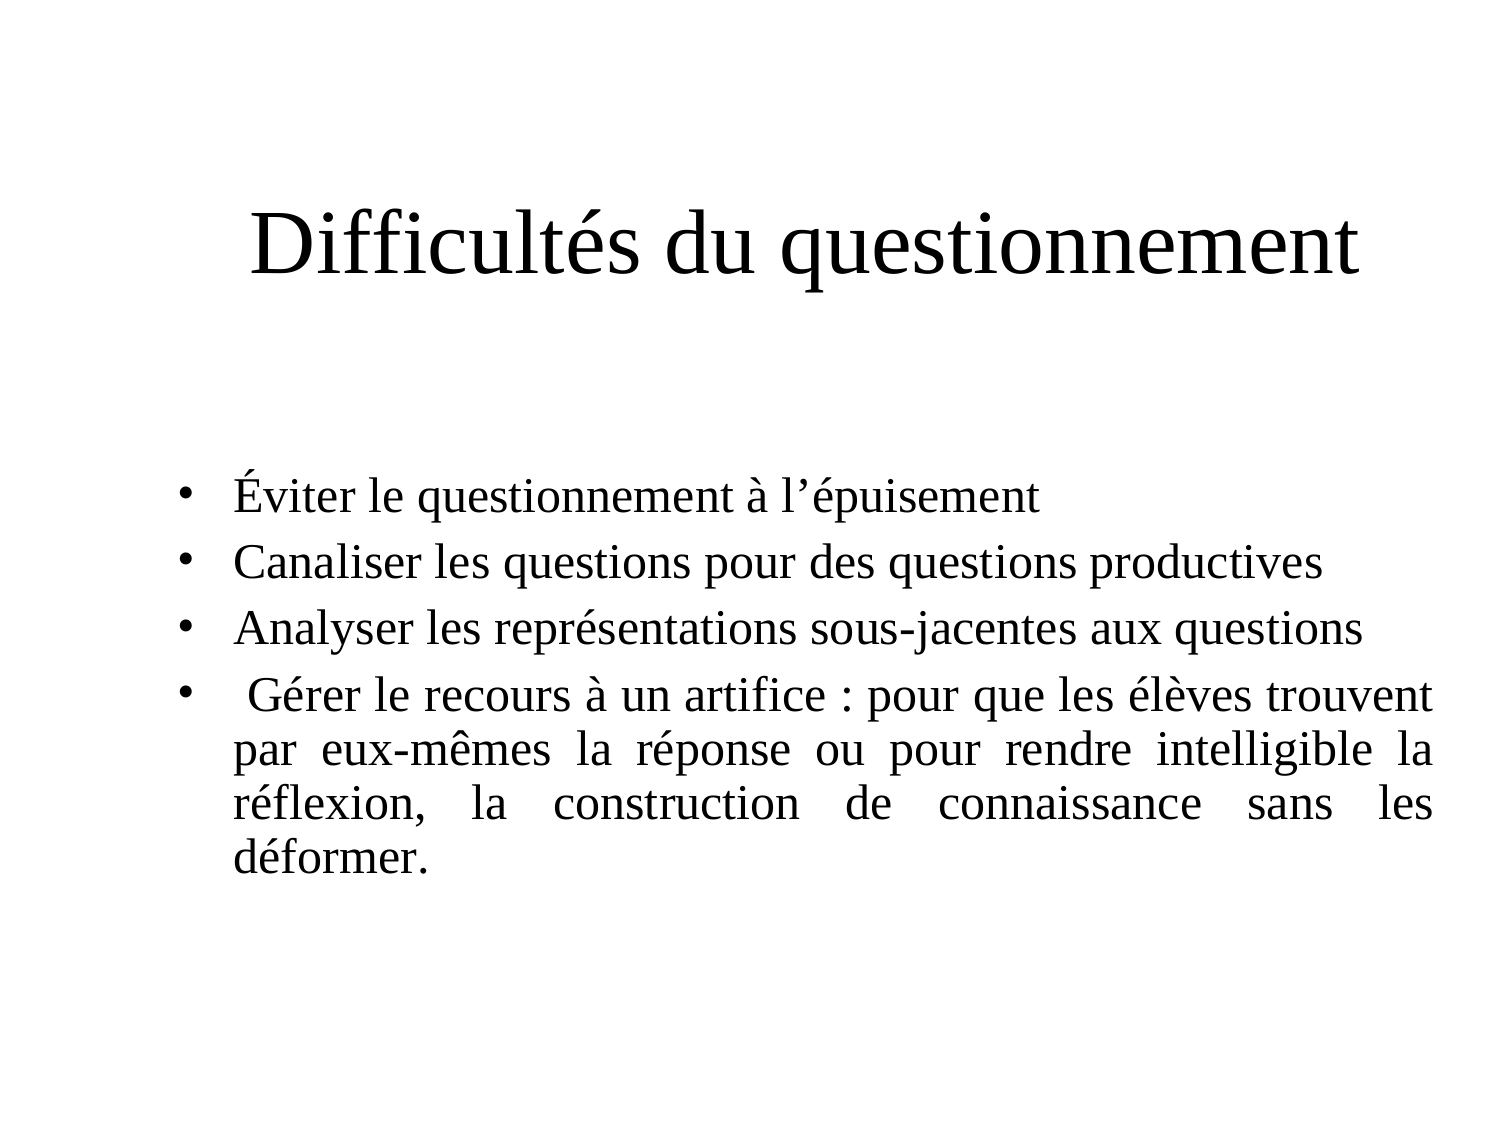

# Difficultés du questionnement
Éviter le questionnement à l’épuisement
Canaliser les questions pour des questions productives
Analyser les représentations sous-jacentes aux questions
 Gérer le recours à un artifice : pour que les élèves trouvent par eux-mêmes la réponse ou pour rendre intelligible la réflexion, la construction de connaissance sans les déformer.